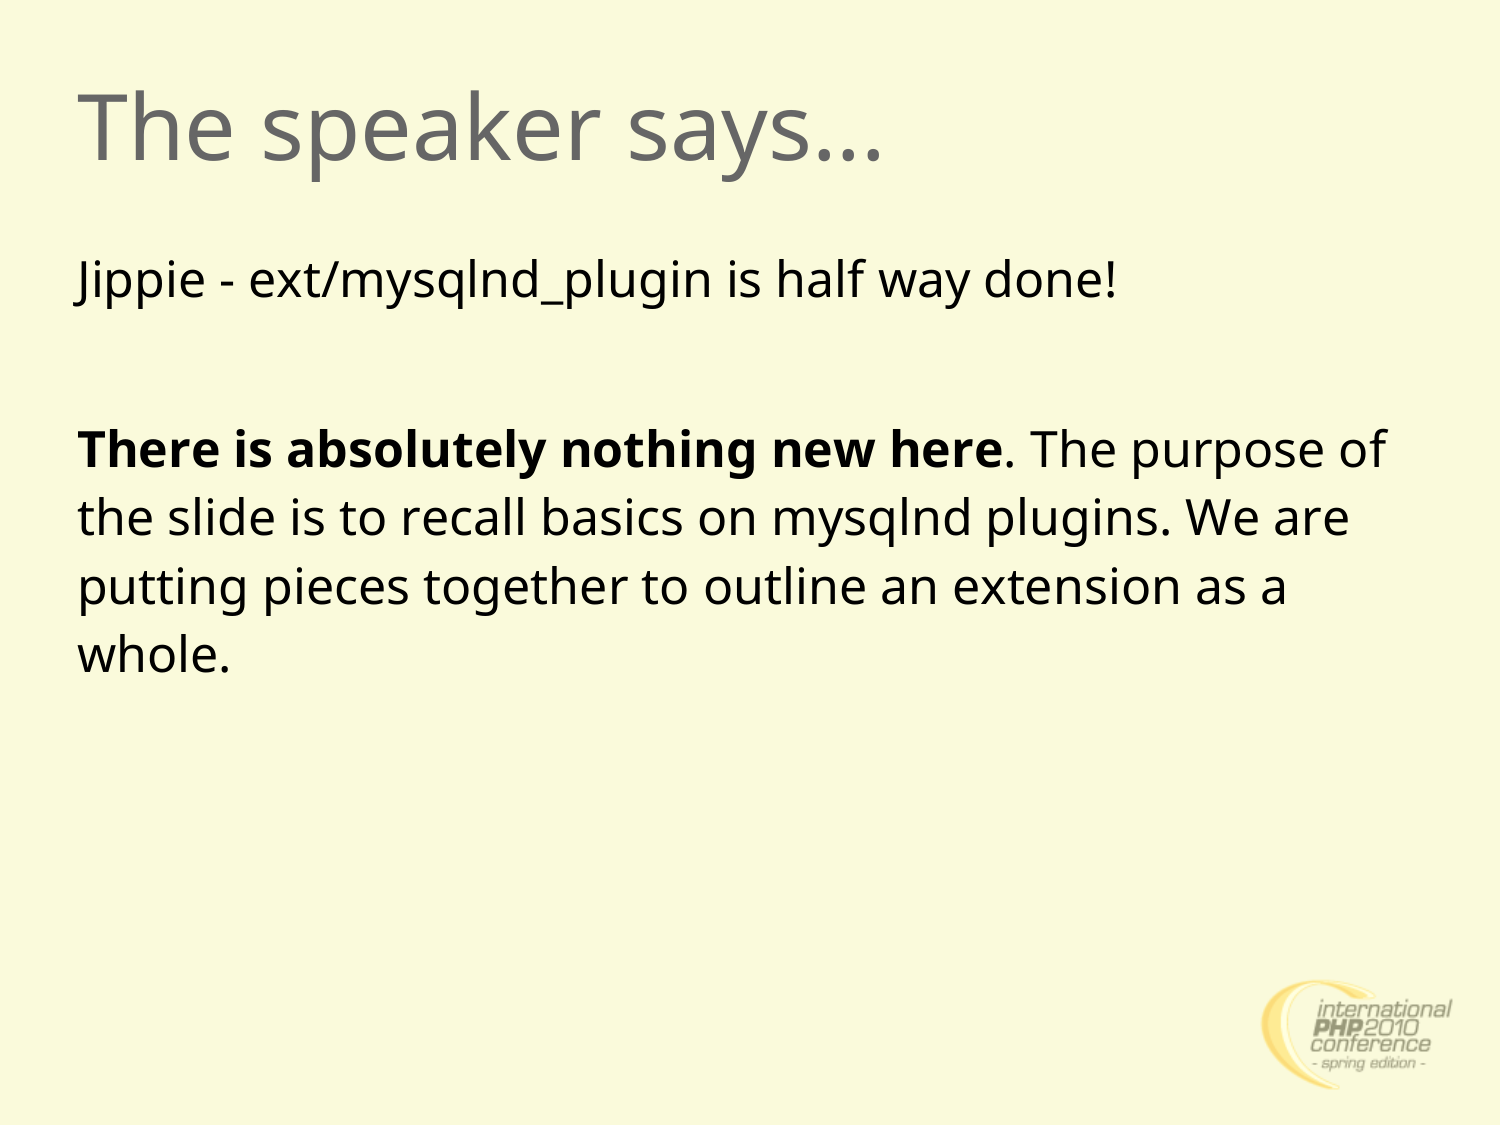

# The speaker says...
Jippie - ext/mysqlnd_plugin is half way done!
There is absolutely nothing new here. The purpose of the slide is to recall basics on mysqlnd plugins. We are putting pieces together to outline an extension as a whole.